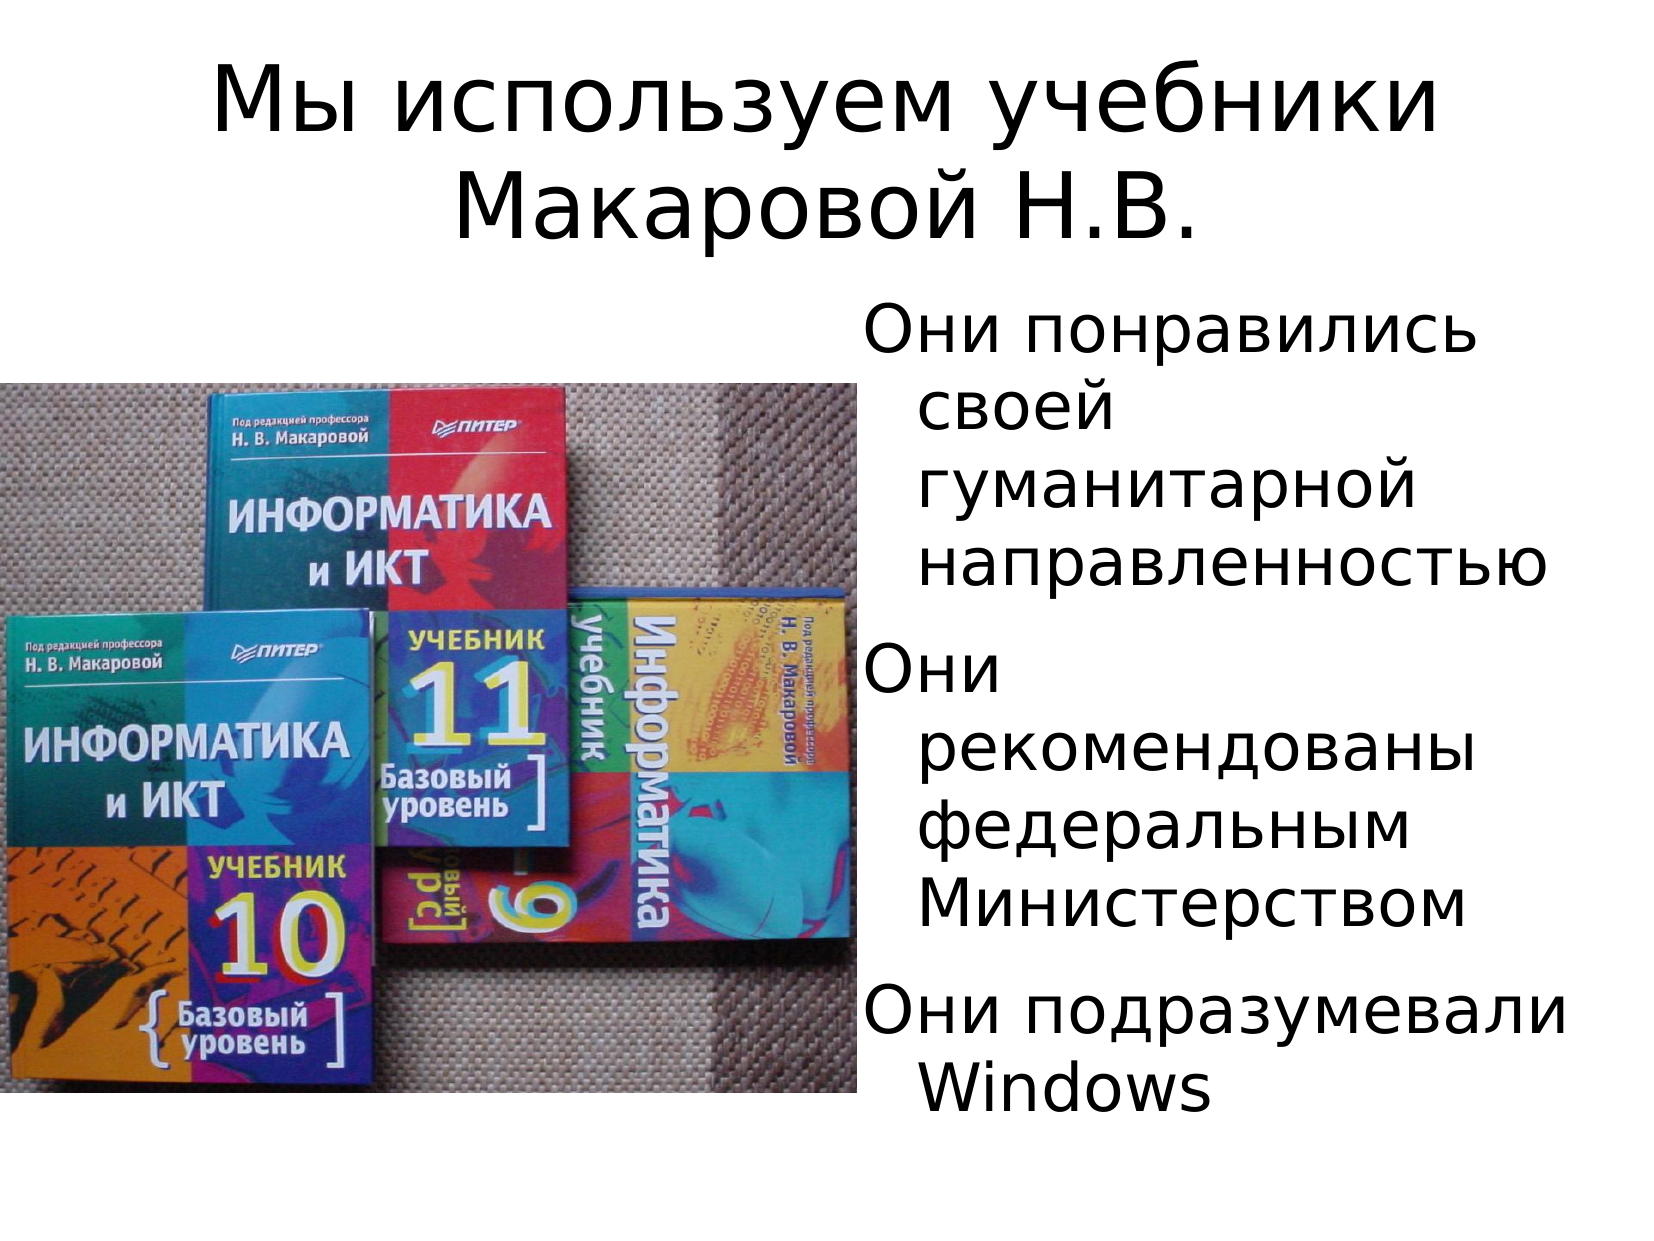

# Мы используем учебники Макаровой Н.В.
Они понравились своей гуманитарной направленностью
Они рекомендованы федеральным Министерством
Они подразумевали Windows